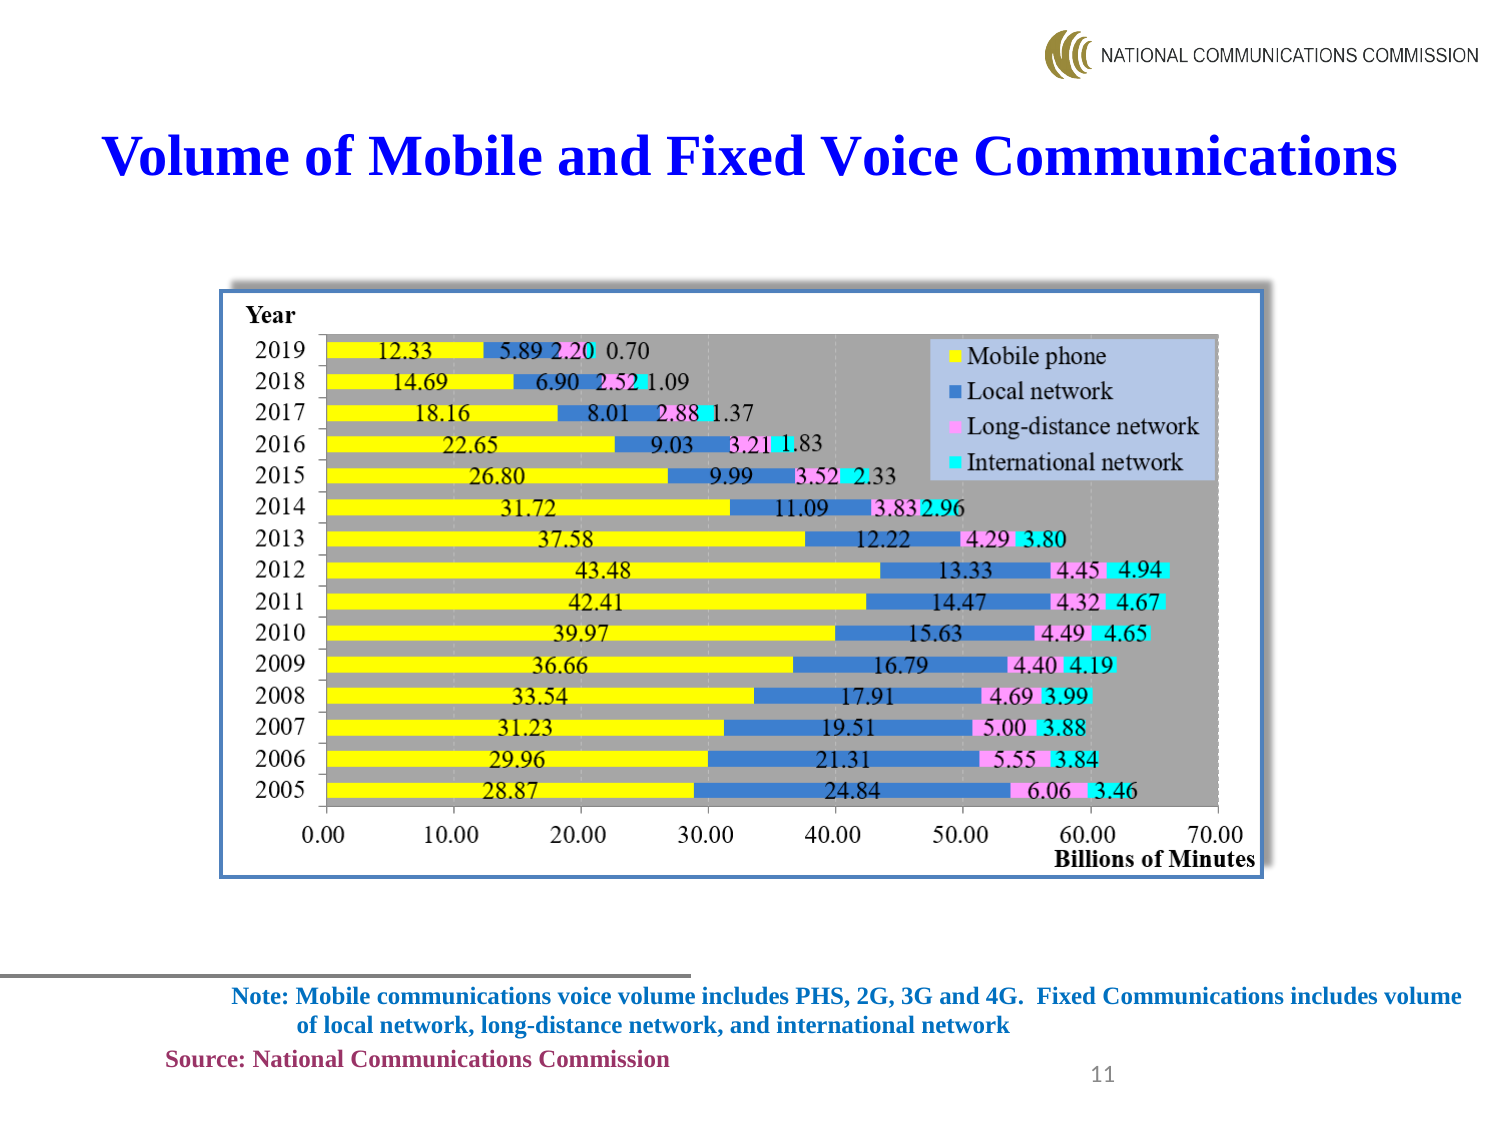

Volume of Mobile and Fixed Voice Communications
Note: Mobile communications voice volume includes PHS, 2G, 3G and 4G. Fixed Communications includes volume of local network, long-distance network, and international network
Source: National Communications Commission